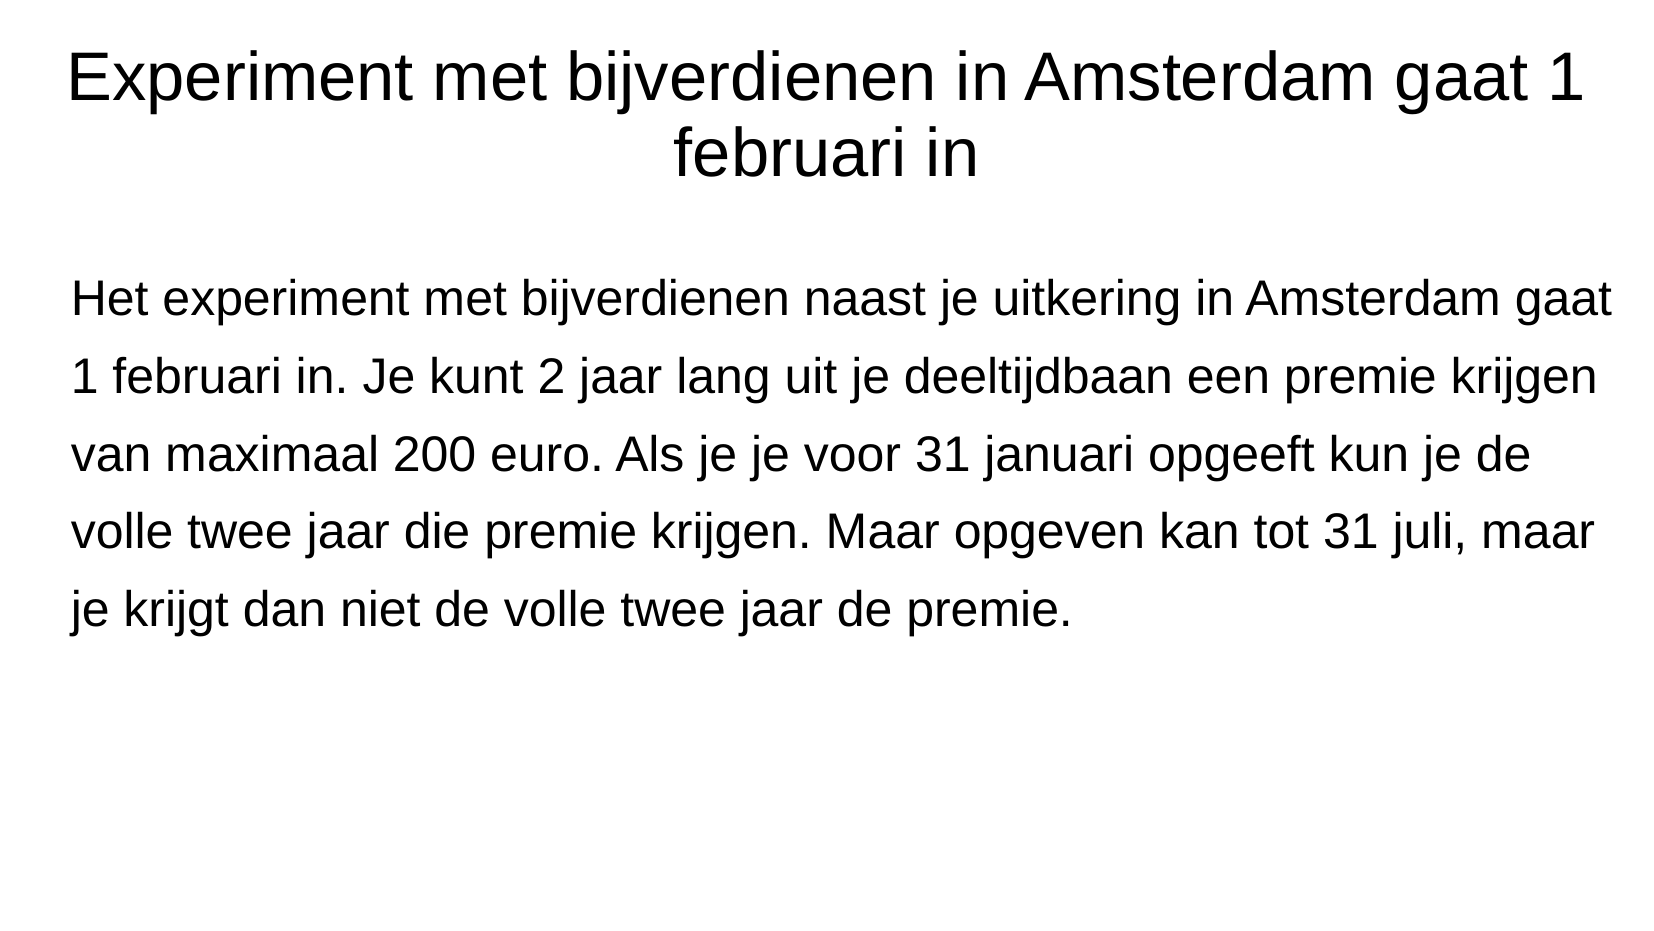

# Experiment met bijverdienen in Amsterdam gaat 1 februari in
Het experiment met bijverdienen naast je uitkering in Amsterdam gaat
1 februari in. Je kunt 2 jaar lang uit je deeltijdbaan een premie krijgen
van maximaal 200 euro. Als je je voor 31 januari opgeeft kun je de
volle twee jaar die premie krijgen. Maar opgeven kan tot 31 juli, maar
je krijgt dan niet de volle twee jaar de premie.